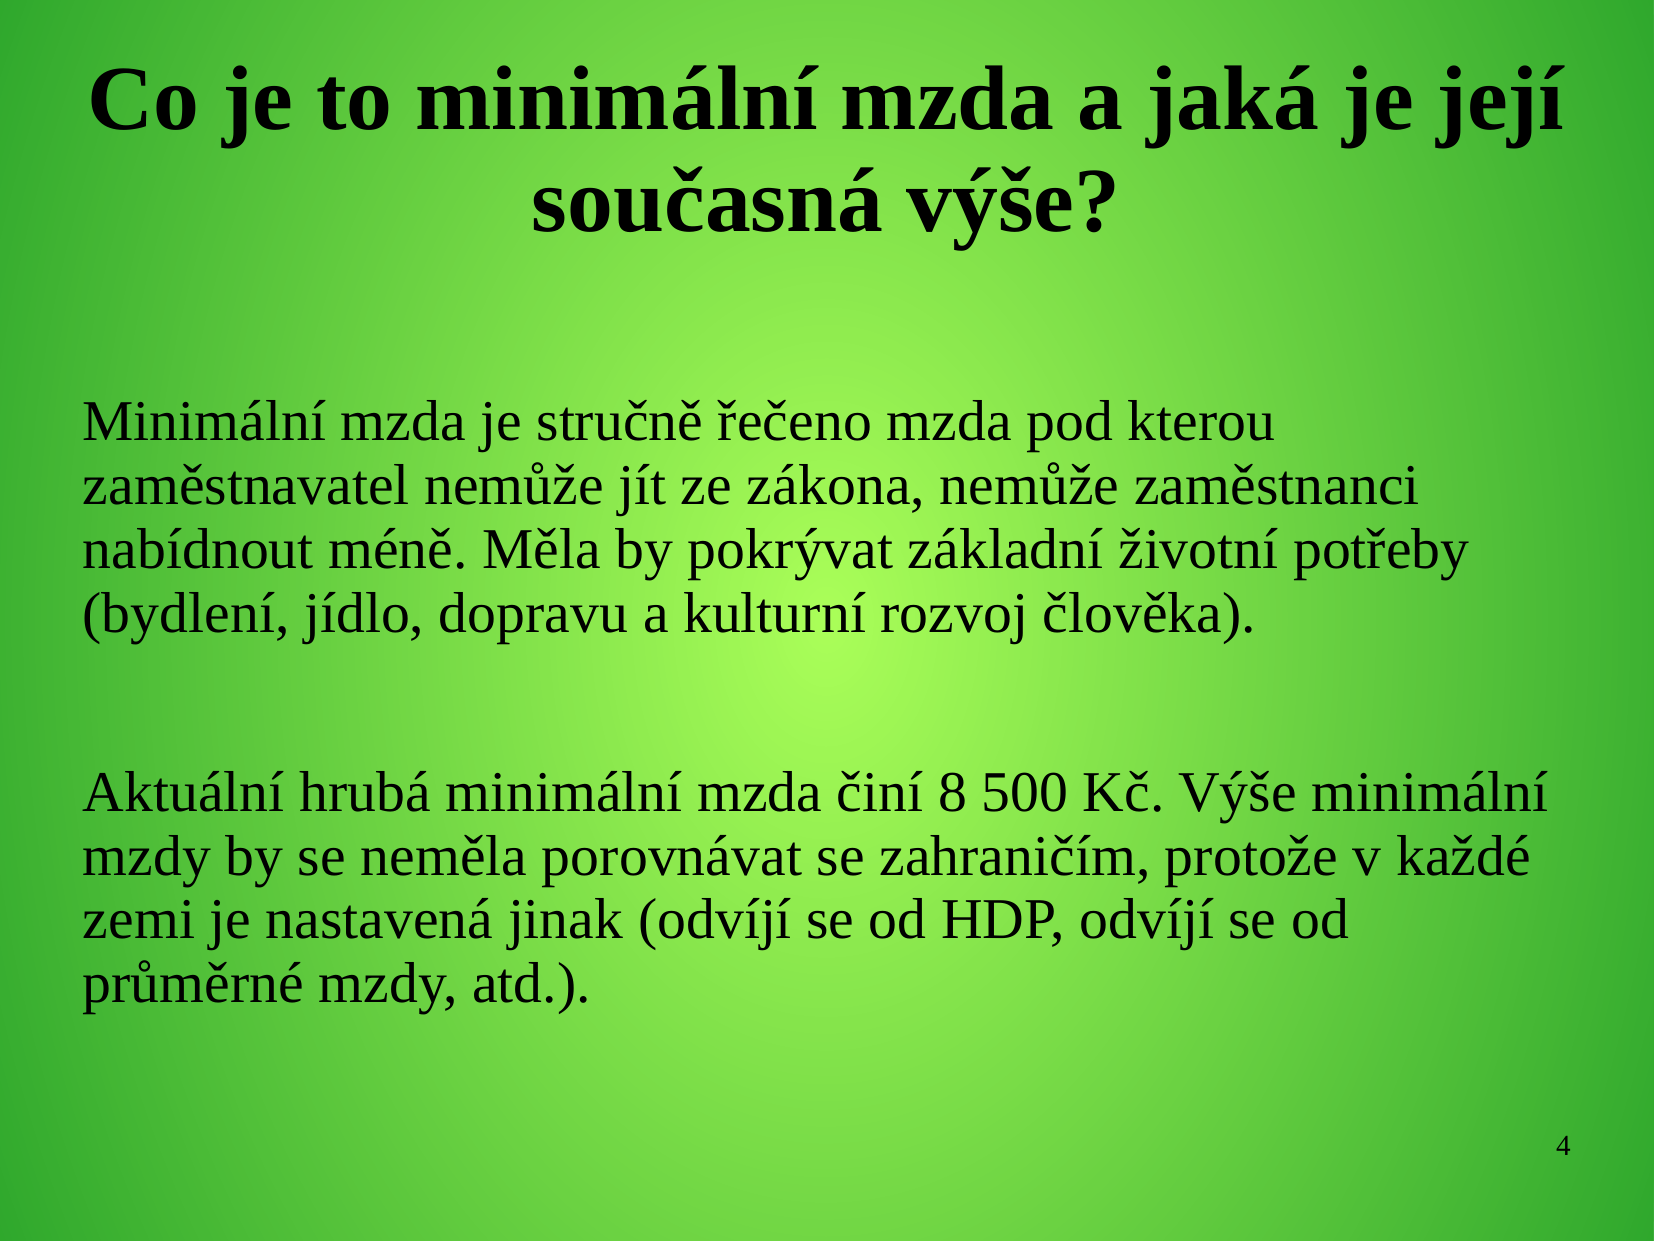

# Co je to minimální mzda a jaká je její současná výše?
Minimální mzda je stručně řečeno mzda pod kterou zaměstnavatel nemůže jít ze zákona, nemůže zaměstnanci nabídnout méně. Měla by pokrývat základní životní potřeby (bydlení, jídlo, dopravu a kulturní rozvoj člověka).
Aktuální hrubá minimální mzda činí 8 500 Kč. Výše minimální mzdy by se neměla porovnávat se zahraničím, protože v každé zemi je nastavená jinak (odvíjí se od HDP, odvíjí se od průměrné mzdy, atd.).
4